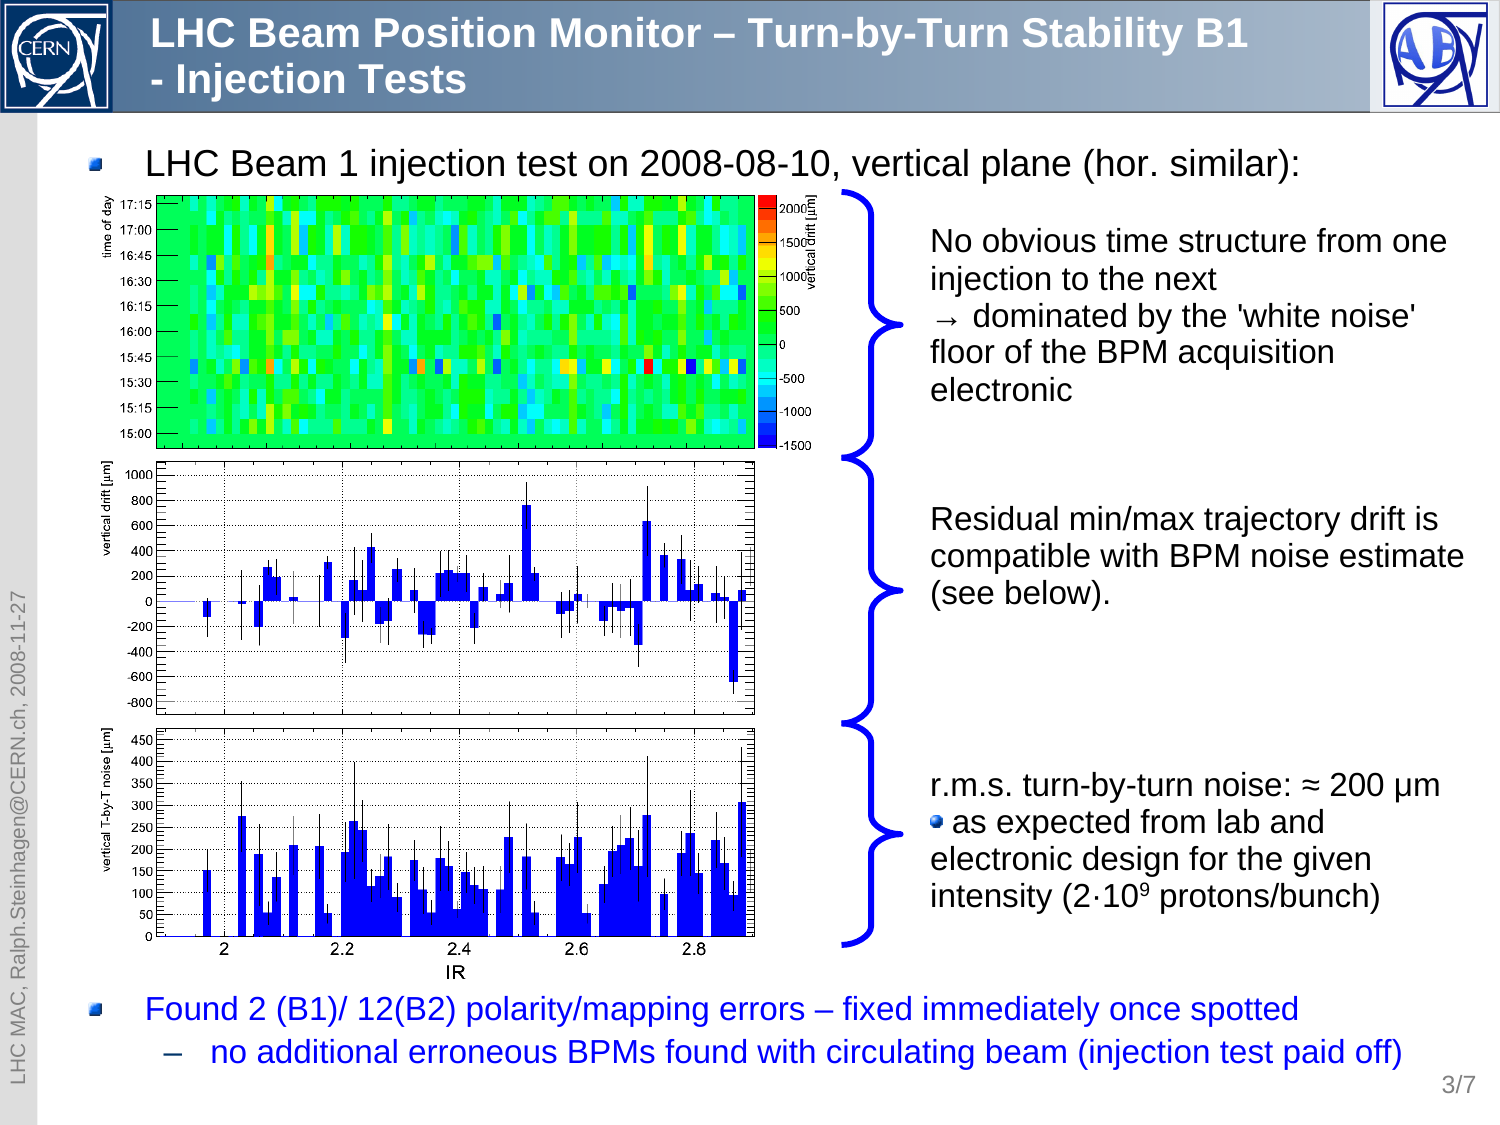

# LHC Beam Position Monitor – Turn-by-Turn Stability B1 - Injection Tests
LHC Beam 1 injection test on 2008-08-10, vertical plane (hor. similar):
Found 2 (B1)/ 12(B2) polarity/mapping errors – fixed immediately once spotted
no additional erroneous BPMs found with circulating beam (injection test paid off)
No obvious time structure from one injection to the next
→ dominated by the 'white noise' floor of the BPM acquisition electronic
Residual min/max trajectory drift is compatible with BPM noise estimate (see below).
r.m.s. turn-by-turn noise: ≈ 200 μm
 as expected from lab and electronic design for the given intensity (2·109 protons/bunch)